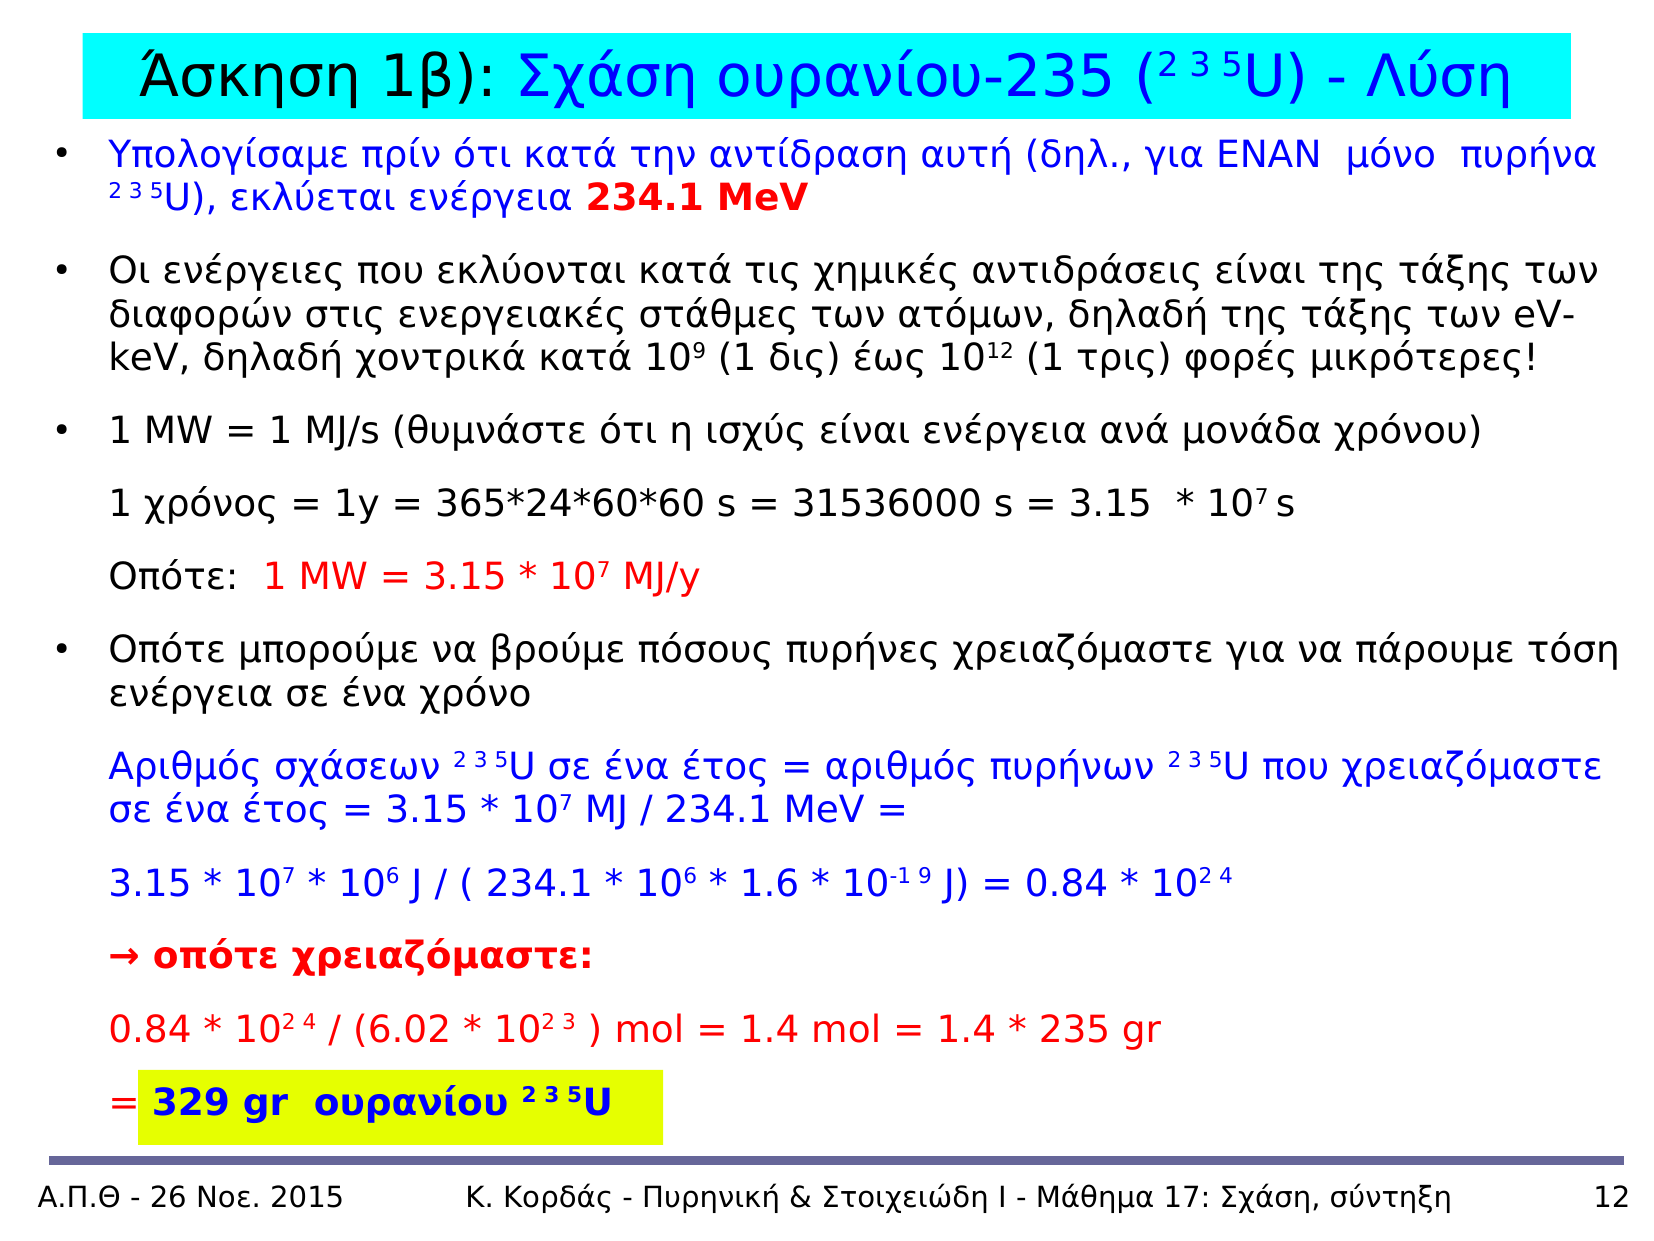

# Άσκηση 1β): Σχάση ουρανίου-235 (2 3 5U) - Λύση
Υπολογίσαμε πρίν ότι κατά την αντίδραση αυτή (δηλ., για ΕΝΑΝ μόνο πυρήνα 2 3 5U), εκλύεται ενέργεια 234.1 MeV
Οι ενέργειες που εκλύονται κατά τις χημικές αντιδράσεις είναι της τάξης των διαφορών στις ενεργειακές στάθμες των ατόμων, δηλαδή της τάξης των eV-keV, δηλαδή χοντρικά κατά 109 (1 δις) έως 1012 (1 τρις) φορές μικρότερες!
1 MW = 1 MJ/s (θυμνάστε ότι η ισχύς είναι ενέργεια ανά μονάδα χρόνου)
1 χρόνος = 1y = 365*24*60*60 s = 31536000 s = 3.15 * 107 s
Οπότε: 1 MW = 3.15 * 107 MJ/y
Οπότε μπορούμε να βρούμε πόσους πυρήνες χρειαζόμαστε για να πάρουμε τόση ενέργεια σε ένα χρόνο
Αριθμός σχάσεων 2 3 5U σε ένα έτος = αριθμός πυρήνων 2 3 5U που χρειαζόμαστε σε ένα έτος = 3.15 * 107 MJ / 234.1 MeV =
3.15 * 107 * 106 J / ( 234.1 * 106 * 1.6 * 10-1 9 J) = 0.84 * 102 4
→ οπότε χρειαζόμαστε:
0.84 * 102 4 / (6.02 * 102 3 ) mol = 1.4 mol = 1.4 * 235 gr
= 329 gr ουρανίου 2 3 5U
Α.Π.Θ - 26 Νοε. 2015
Κ. Κορδάς - Πυρηνική & Στοιχειώδη Ι - Μάθημα 17: Σχάση, σύντηξη
12